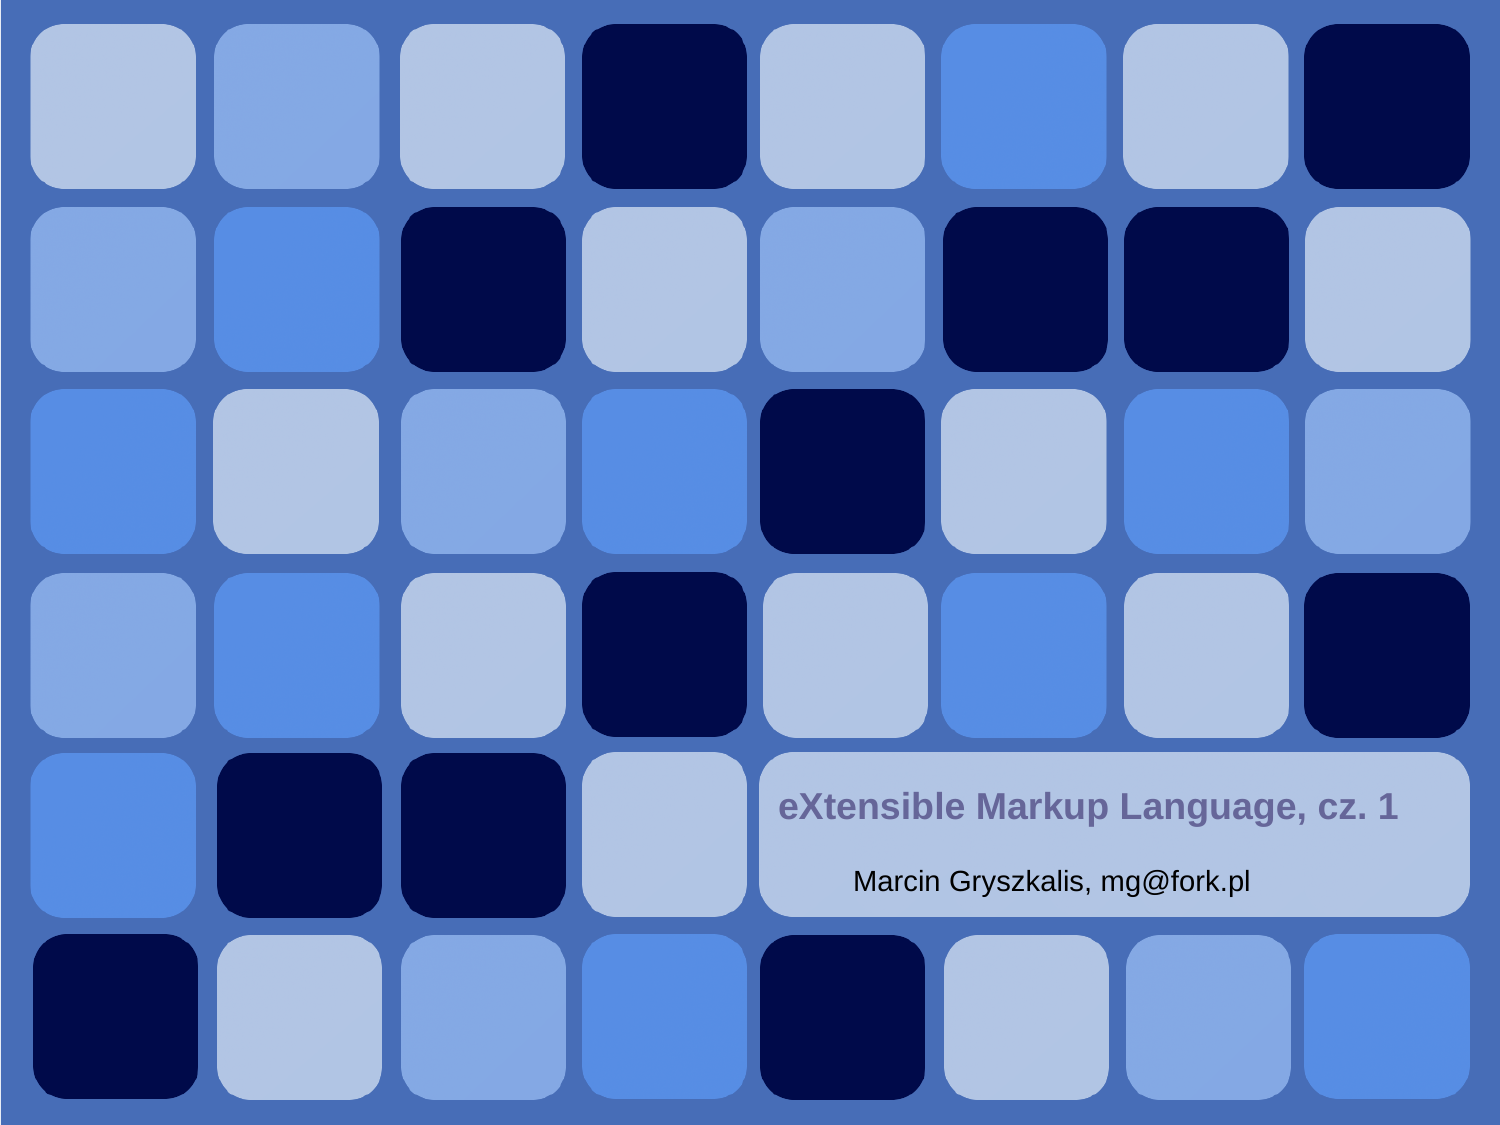

# eXtensible Markup Language, cz. 1
Marcin Gryszkalis, mg@fork.pl